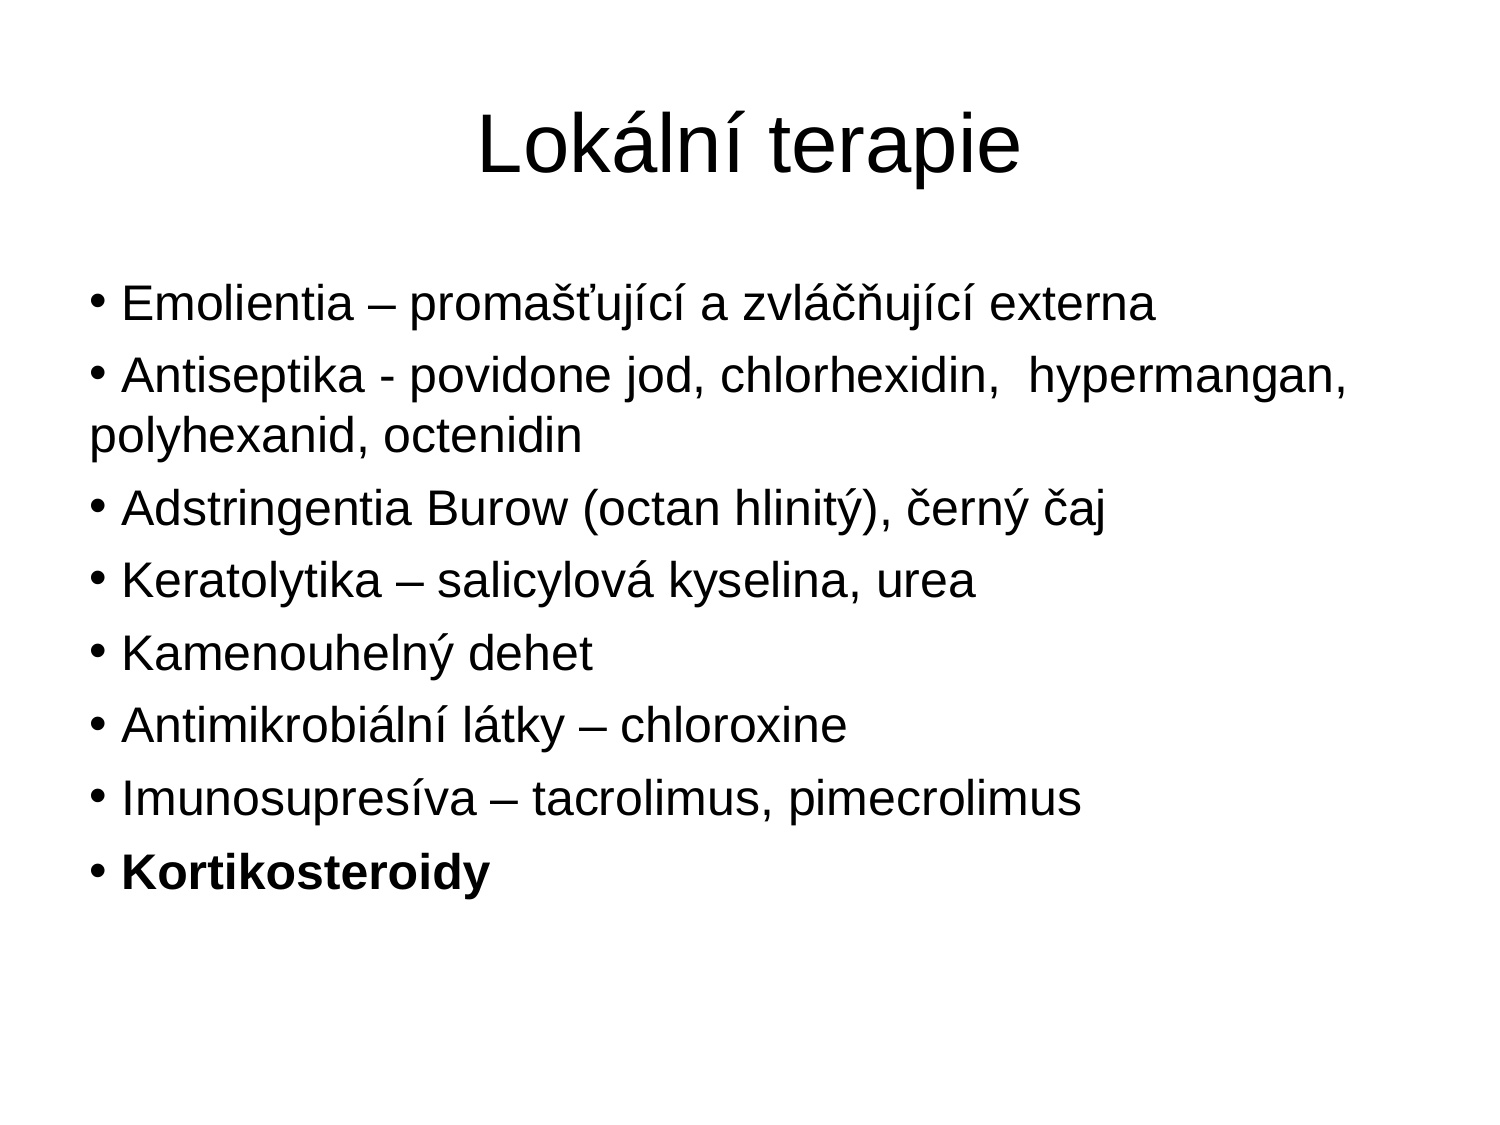

# Lokální terapie
 Emolientia – promašťující a zvláčňující externa
 Antiseptika - povidone jod, chlorhexidin, hypermangan, polyhexanid, octenidin
 Adstringentia Burow (octan hlinitý), černý čaj
 Keratolytika – salicylová kyselina, urea
 Kamenouhelný dehet
 Antimikrobiální látky – chloroxine
 Imunosupresíva – tacrolimus, pimecrolimus
 Kortikosteroidy